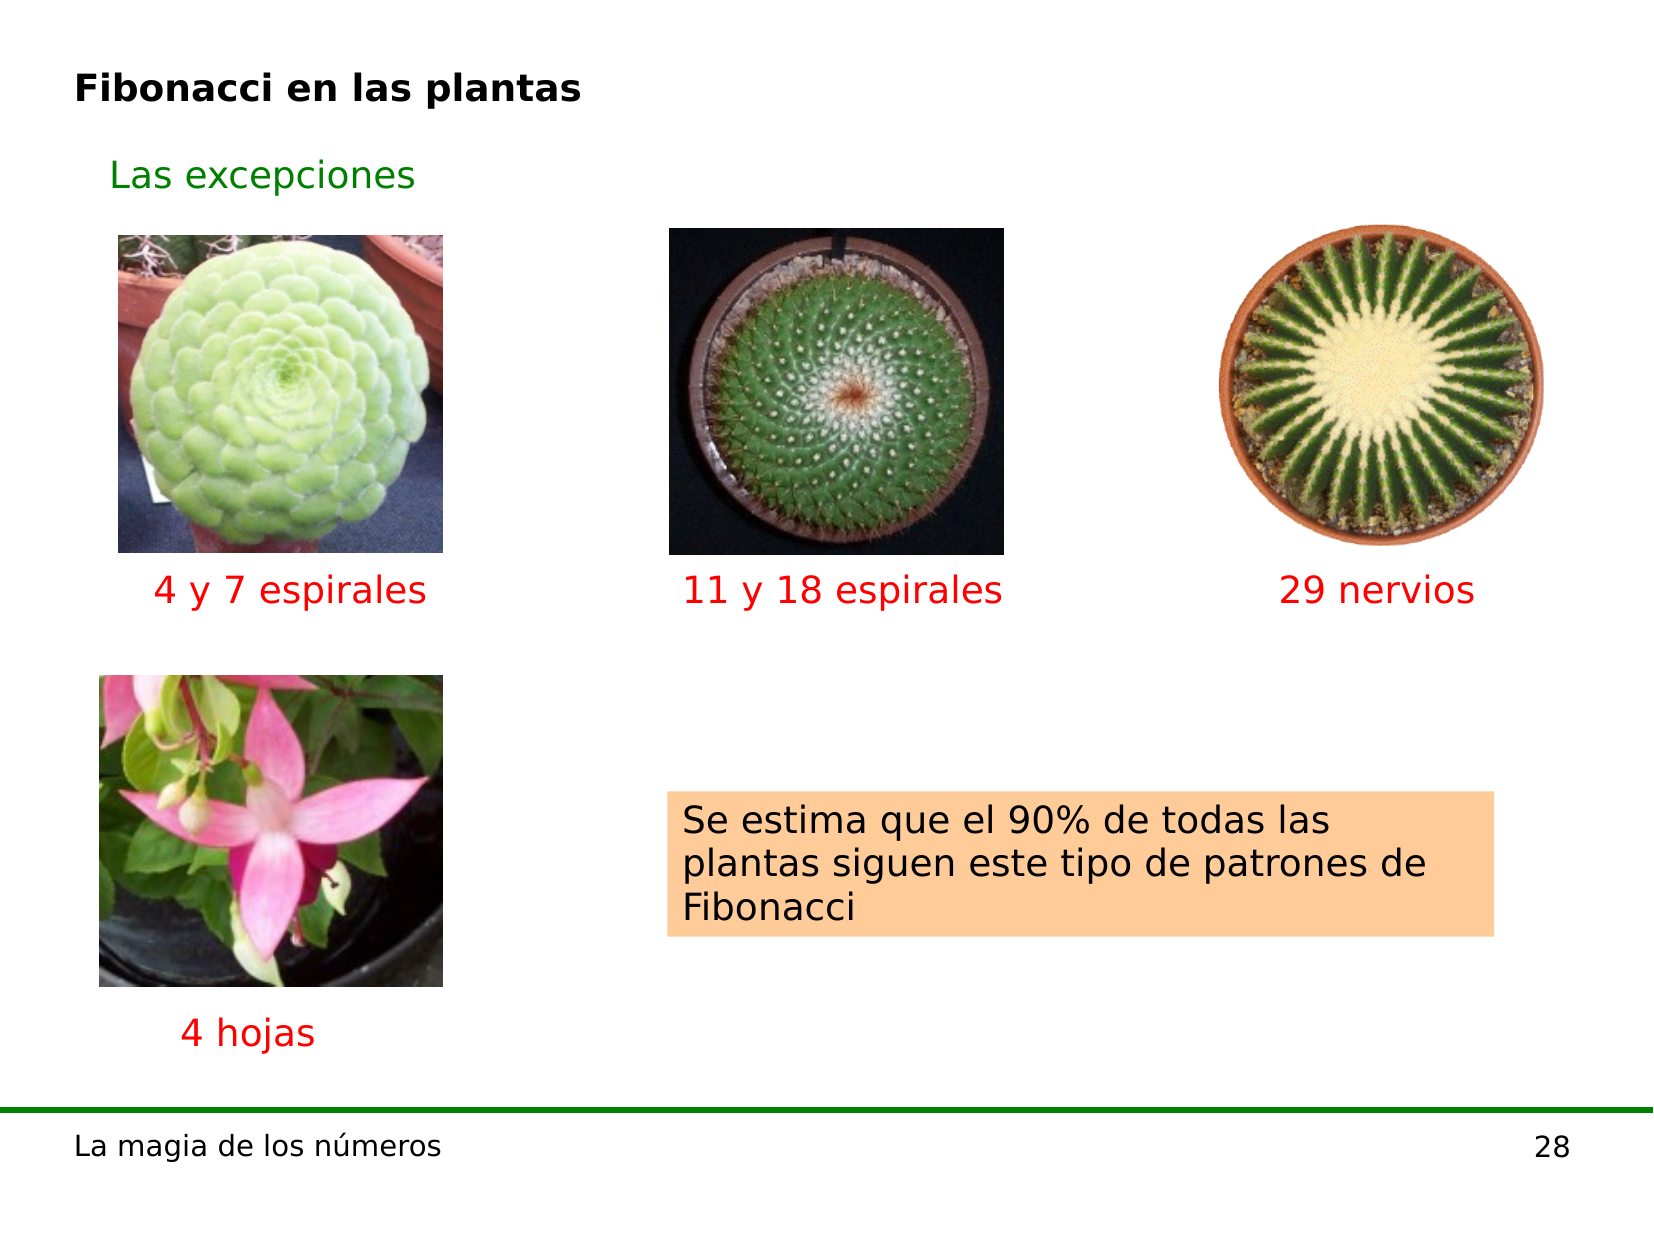

Fibonacci en las plantas
Las excepciones
4 y 7 espirales
29 nervios
11 y 18 espirales
Se estima que el 90% de todas las plantas siguen este tipo de patrones de Fibonacci
4 hojas
La magia de los números
28